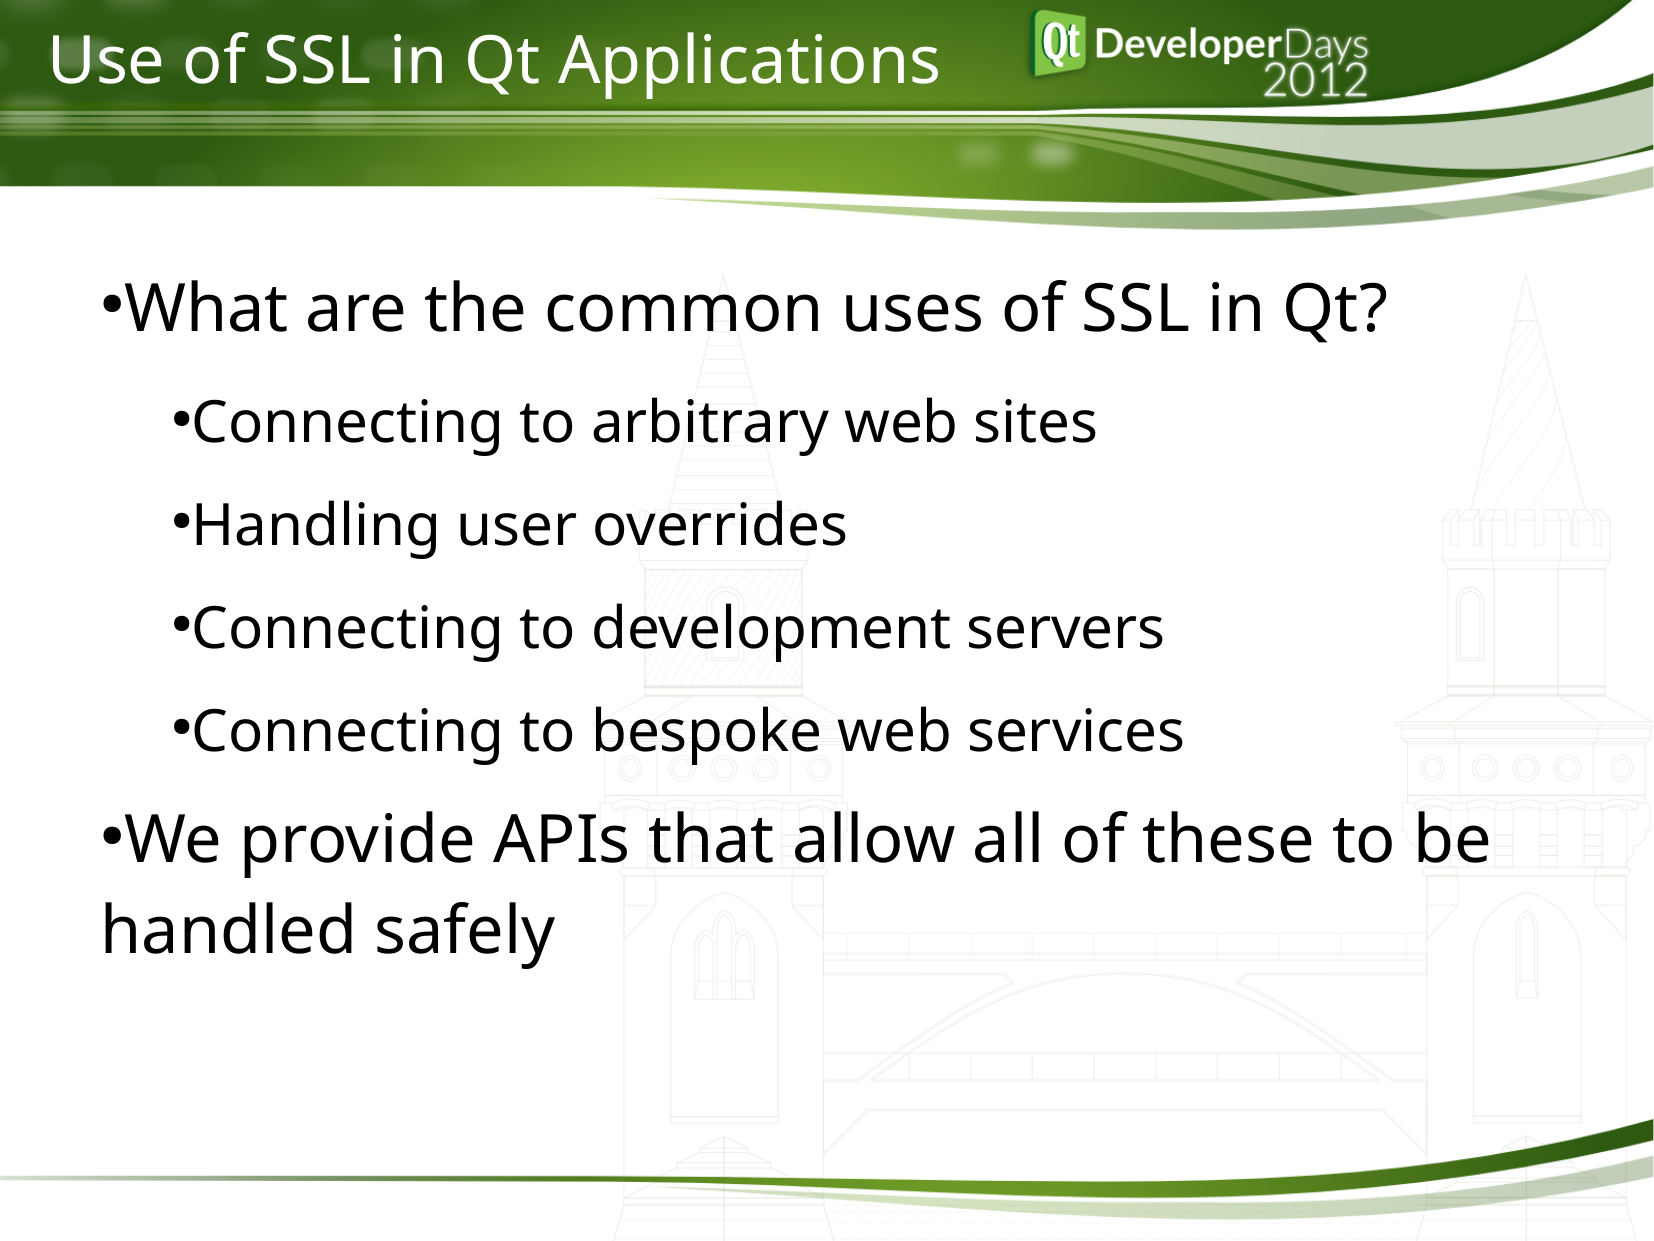

# Use of SSL in Qt Applications
What are the common uses of SSL in Qt?
Connecting to arbitrary web sites
Handling user overrides
Connecting to development servers
Connecting to bespoke web services
We provide APIs that allow all of these to be handled safely